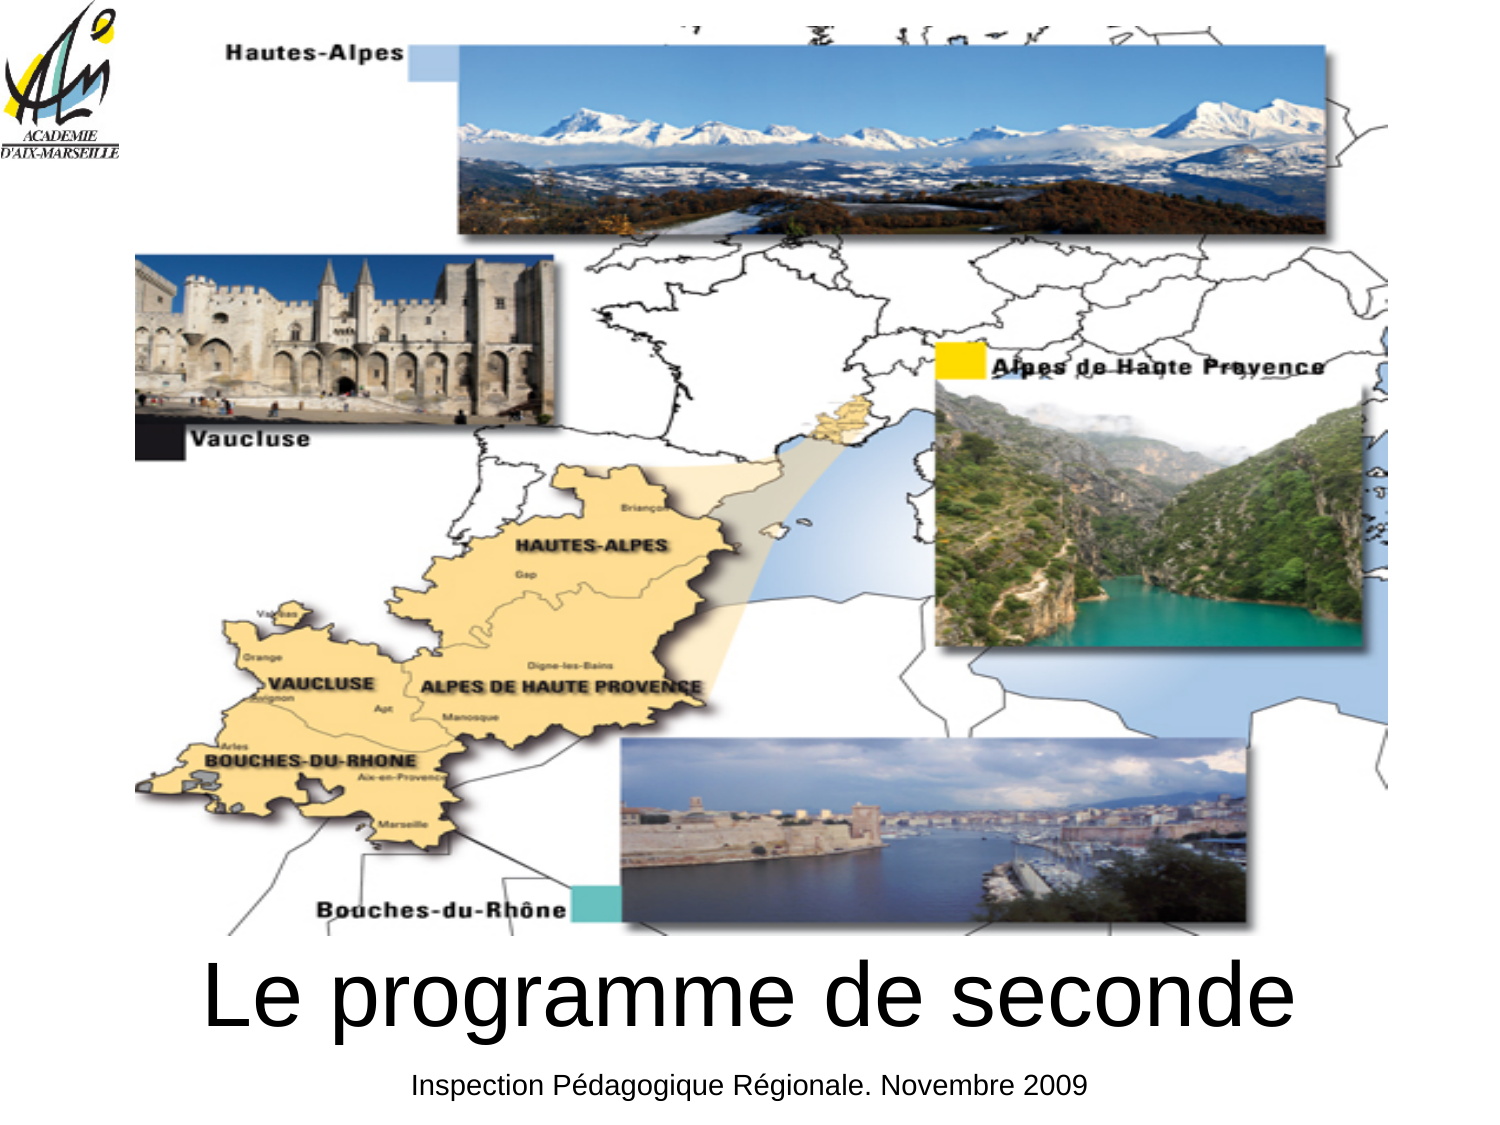

# Le programme de seconde
Inspection Pédagogique Régionale. Novembre 2009